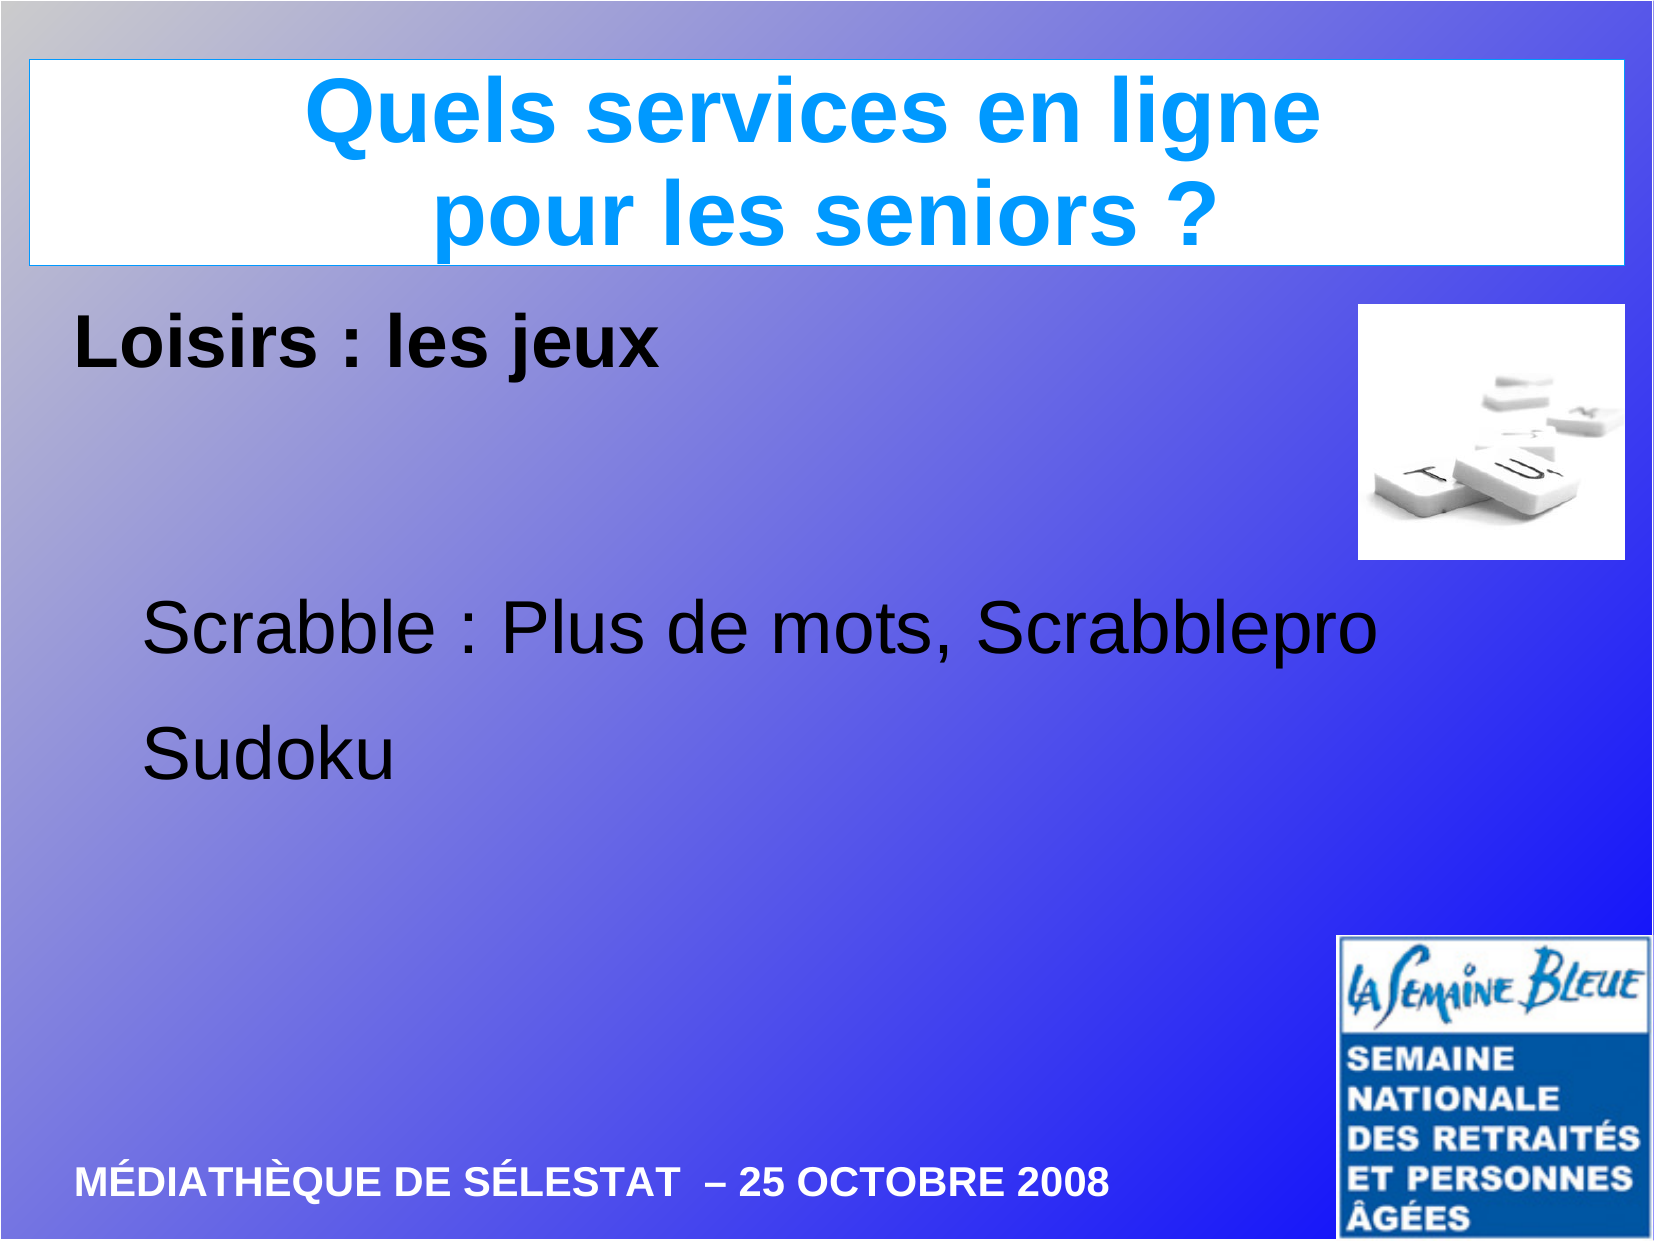

Quels services en ligne
pour les seniors ?
Loisirs : les jeux
# Scrabble : Plus de mots, Scrabblepro
Sudoku
MÉDIATHÈQUE DE SÉLESTAT – 25 OCTOBRE 2008